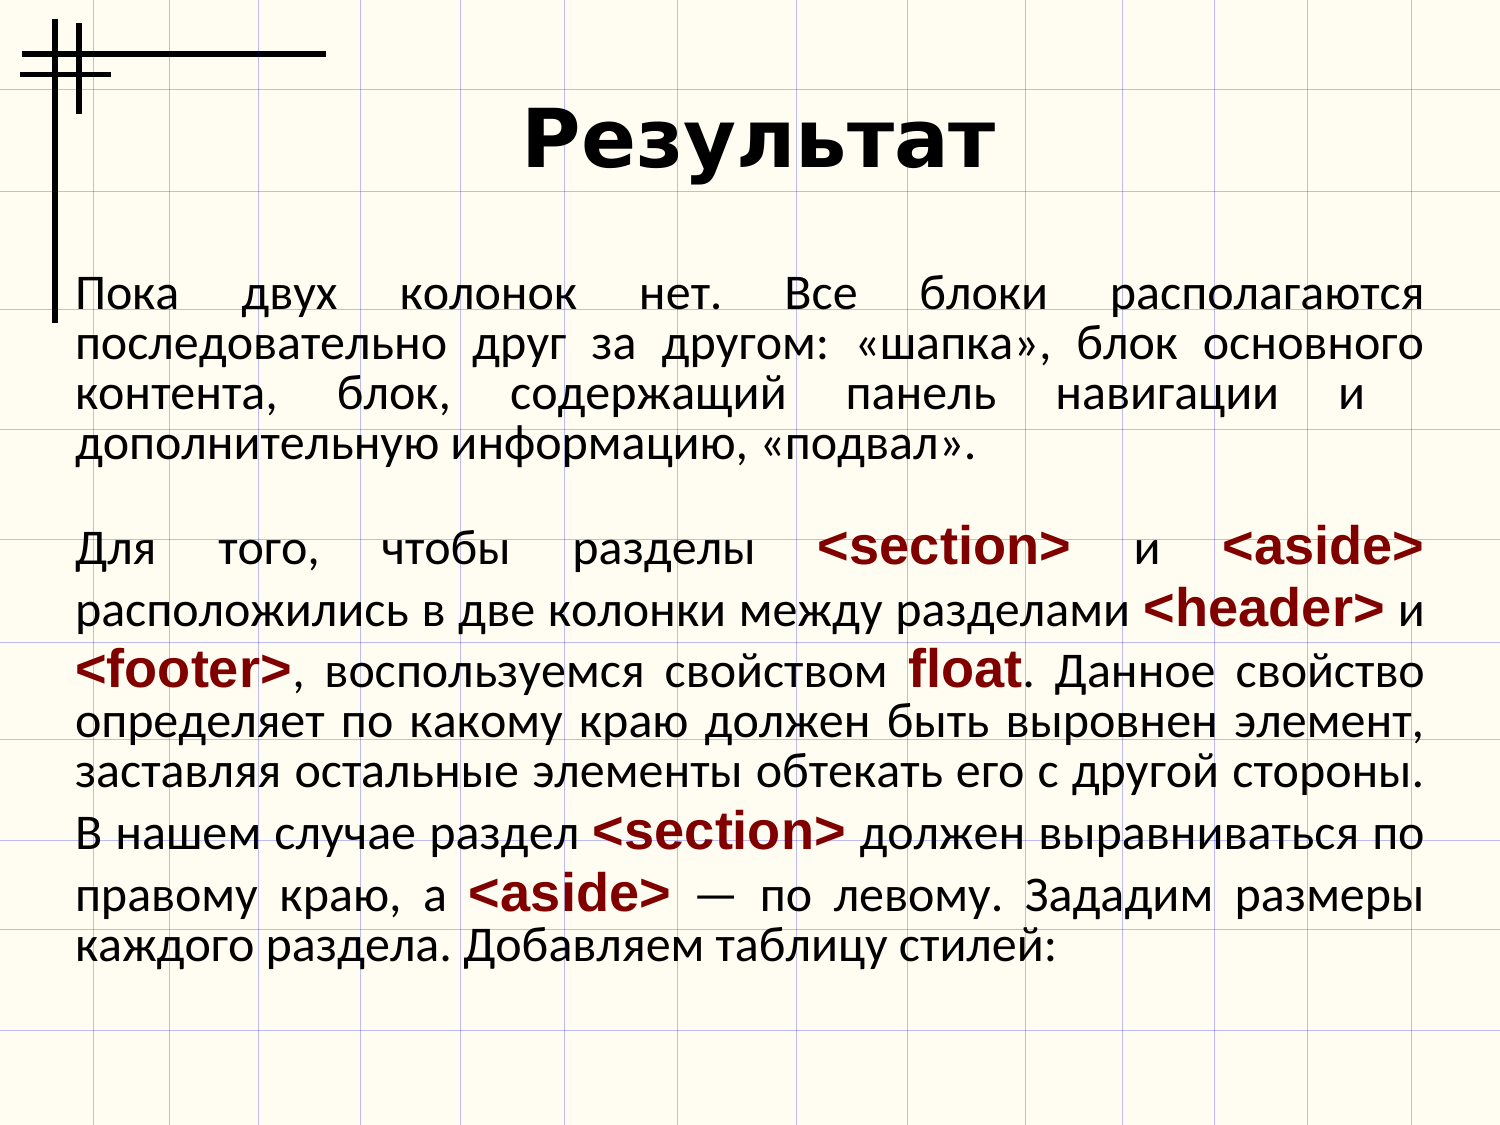

# Результат
Пока двух колонок нет. Все блоки располагаются последовательно друг за другом: «шапка», блок основного контента, блок, содержащий панель навигации и дополнительную информацию, «подвал».
Для того, чтобы разделы <section> и <aside> расположились в две колонки между разделами <header> и <footer>, воспользуемся свойством float. Данное свойство определяет по какому краю должен быть выровнен элемент, заставляя остальные элементы обтекать его с другой стороны. В нашем случае раздел <section> должен выравниваться по правому краю, а <aside> — по левому. Зададим размеры каждого раздела. Добавляем таблицу стилей: